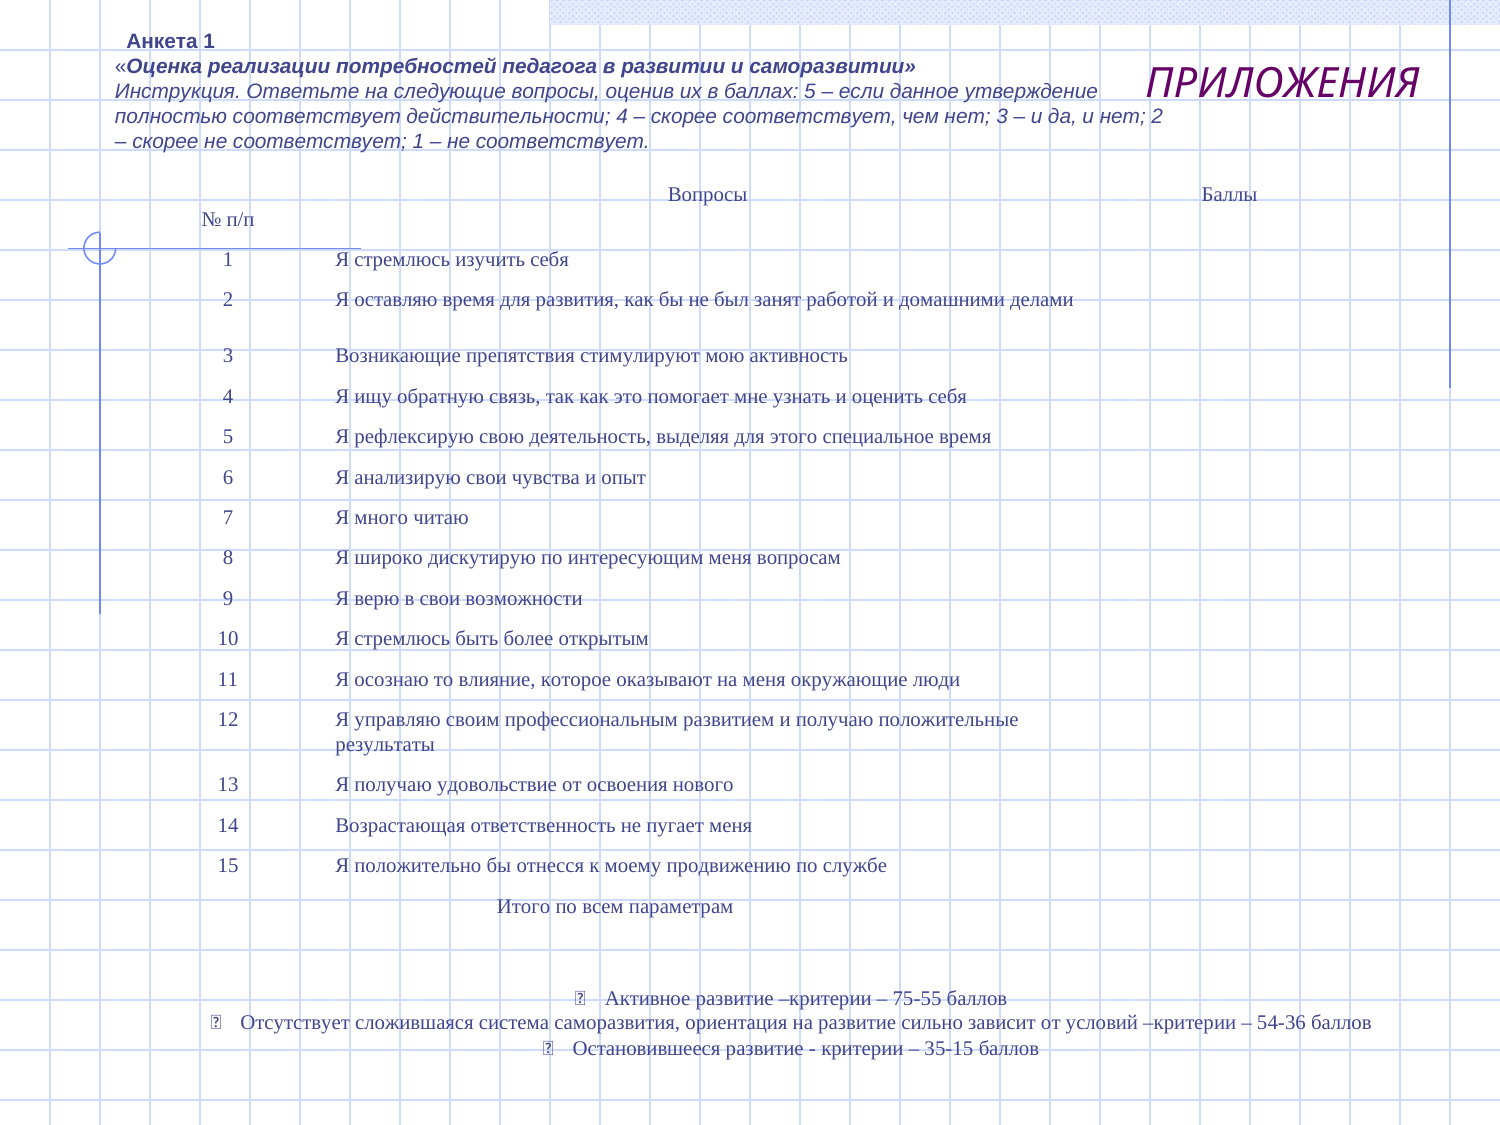

Анкета 1
«Оценка реализации потребностей педагога в развитии и саморазвитии»
Инструкция. Ответьте на следующие вопросы, оценив их в баллах: 5 – если данное утверждение полностью соответствует действительности; 4 – скорее соответствует, чем нет; 3 – и да, и нет; 2 – скорее не соответствует; 1 – не соответствует.
# ПРИЛОЖЕНИЯ
| № п/п | Вопросы | Баллы |
| --- | --- | --- |
| 1 | Я стремлюсь изучить себя | |
| 2 | Я оставляю время для развития, как бы не был занят работой и домашними делами | |
| 3 | Возникающие препятствия стимулируют мою активность | |
| 4 | Я ищу обратную связь, так как это помогает мне узнать и оценить себя | |
| 5 | Я рефлексирую свою деятельность, выделяя для этого специальное время | |
| 6 | Я анализирую свои чувства и опыт | |
| 7 | Я много читаю | |
| 8 | Я широко дискутирую по интересующим меня вопросам | |
| 9 | Я верю в свои возможности | |
| 10 | Я стремлюсь быть более открытым | |
| 11 | Я осознаю то влияние, которое оказывают на меня окружающие люди | |
| 12 | Я управляю своим профессиональным развитием и получаю положительные результаты | |
| 13 | Я получаю удовольствие от освоения нового | |
| 14 | Возрастающая ответственность не пугает меня | |
| 15 | Я положительно бы отнесся к моему продвижению по службе | |
| Итого по всем параметрам | | |
    Активное развитие –критерии – 75-55 баллов
    Отсутствует сложившаяся система саморазвития, ориентация на развитие сильно зависит от условий –критерии – 54-36 баллов
    Остановившееся развитие - критерии – 35-15 баллов